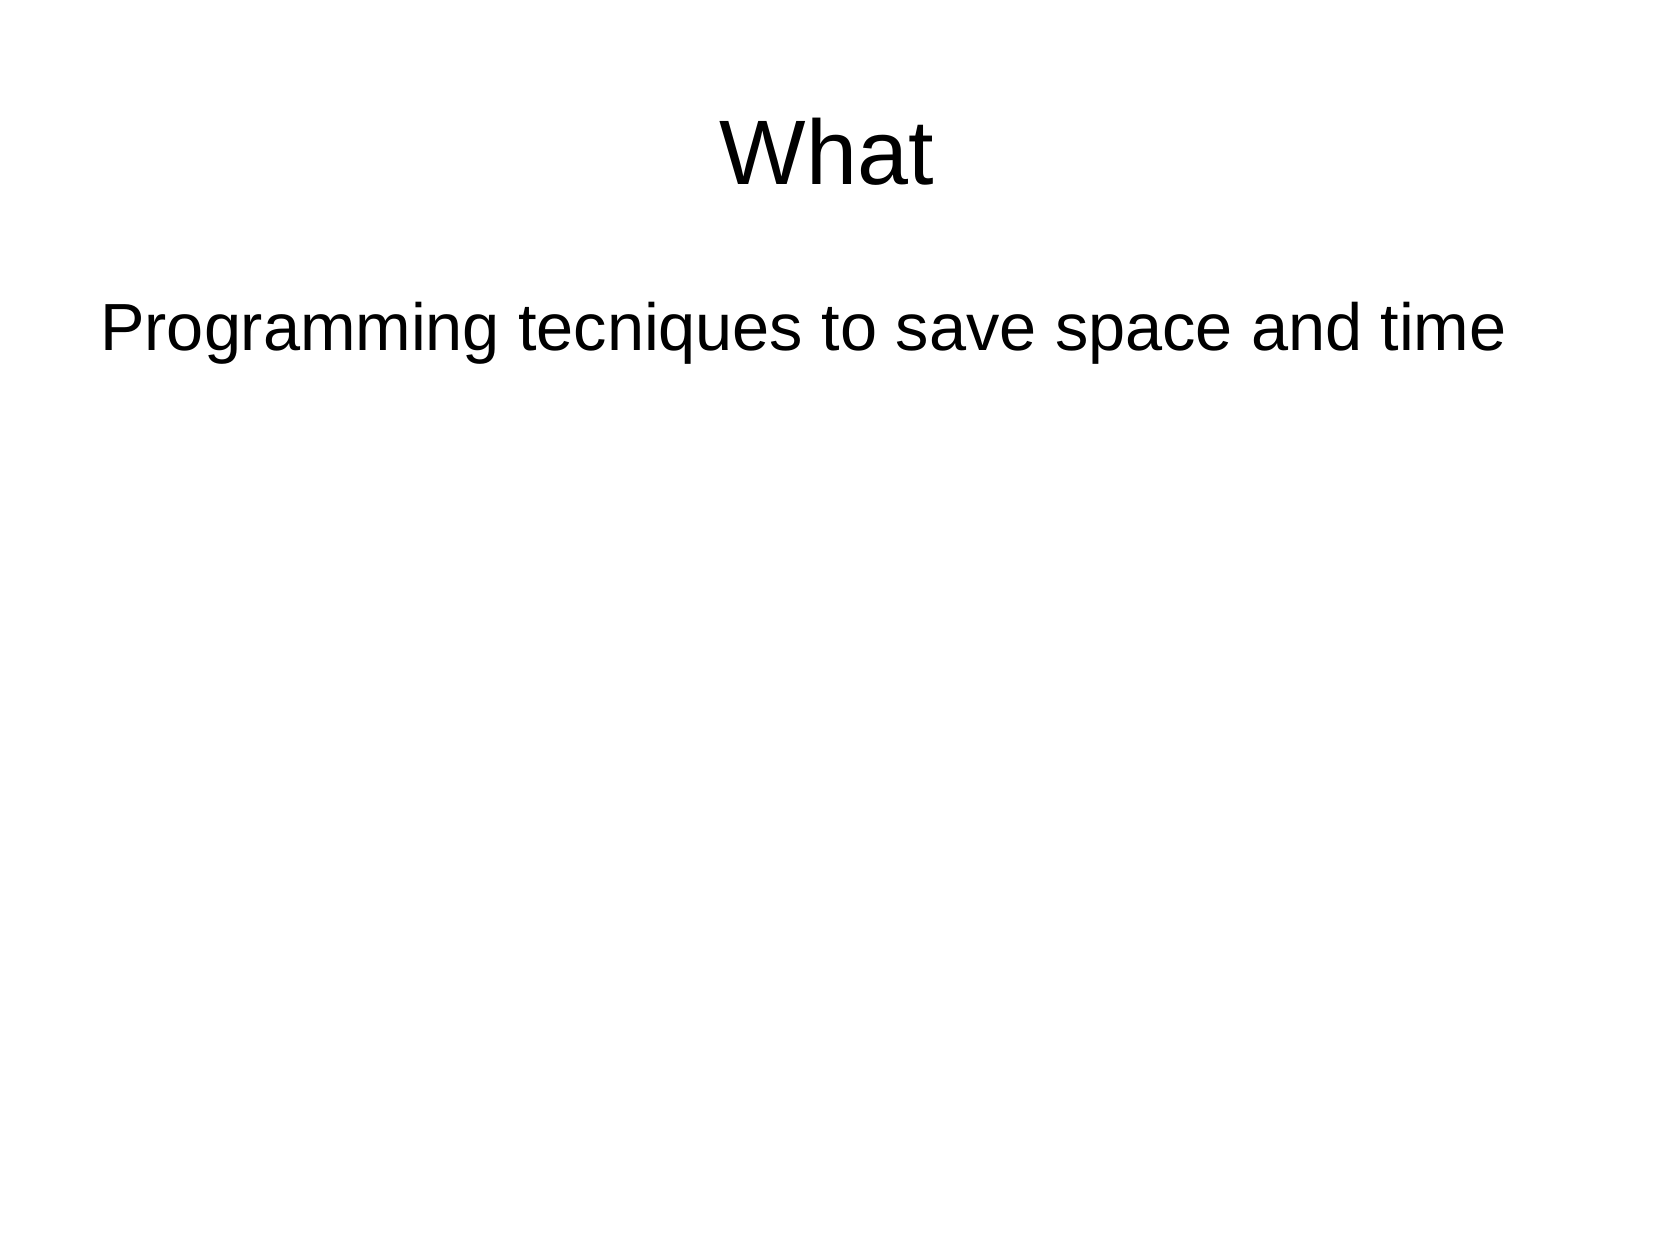

# What
Programming tecniques to save space and time